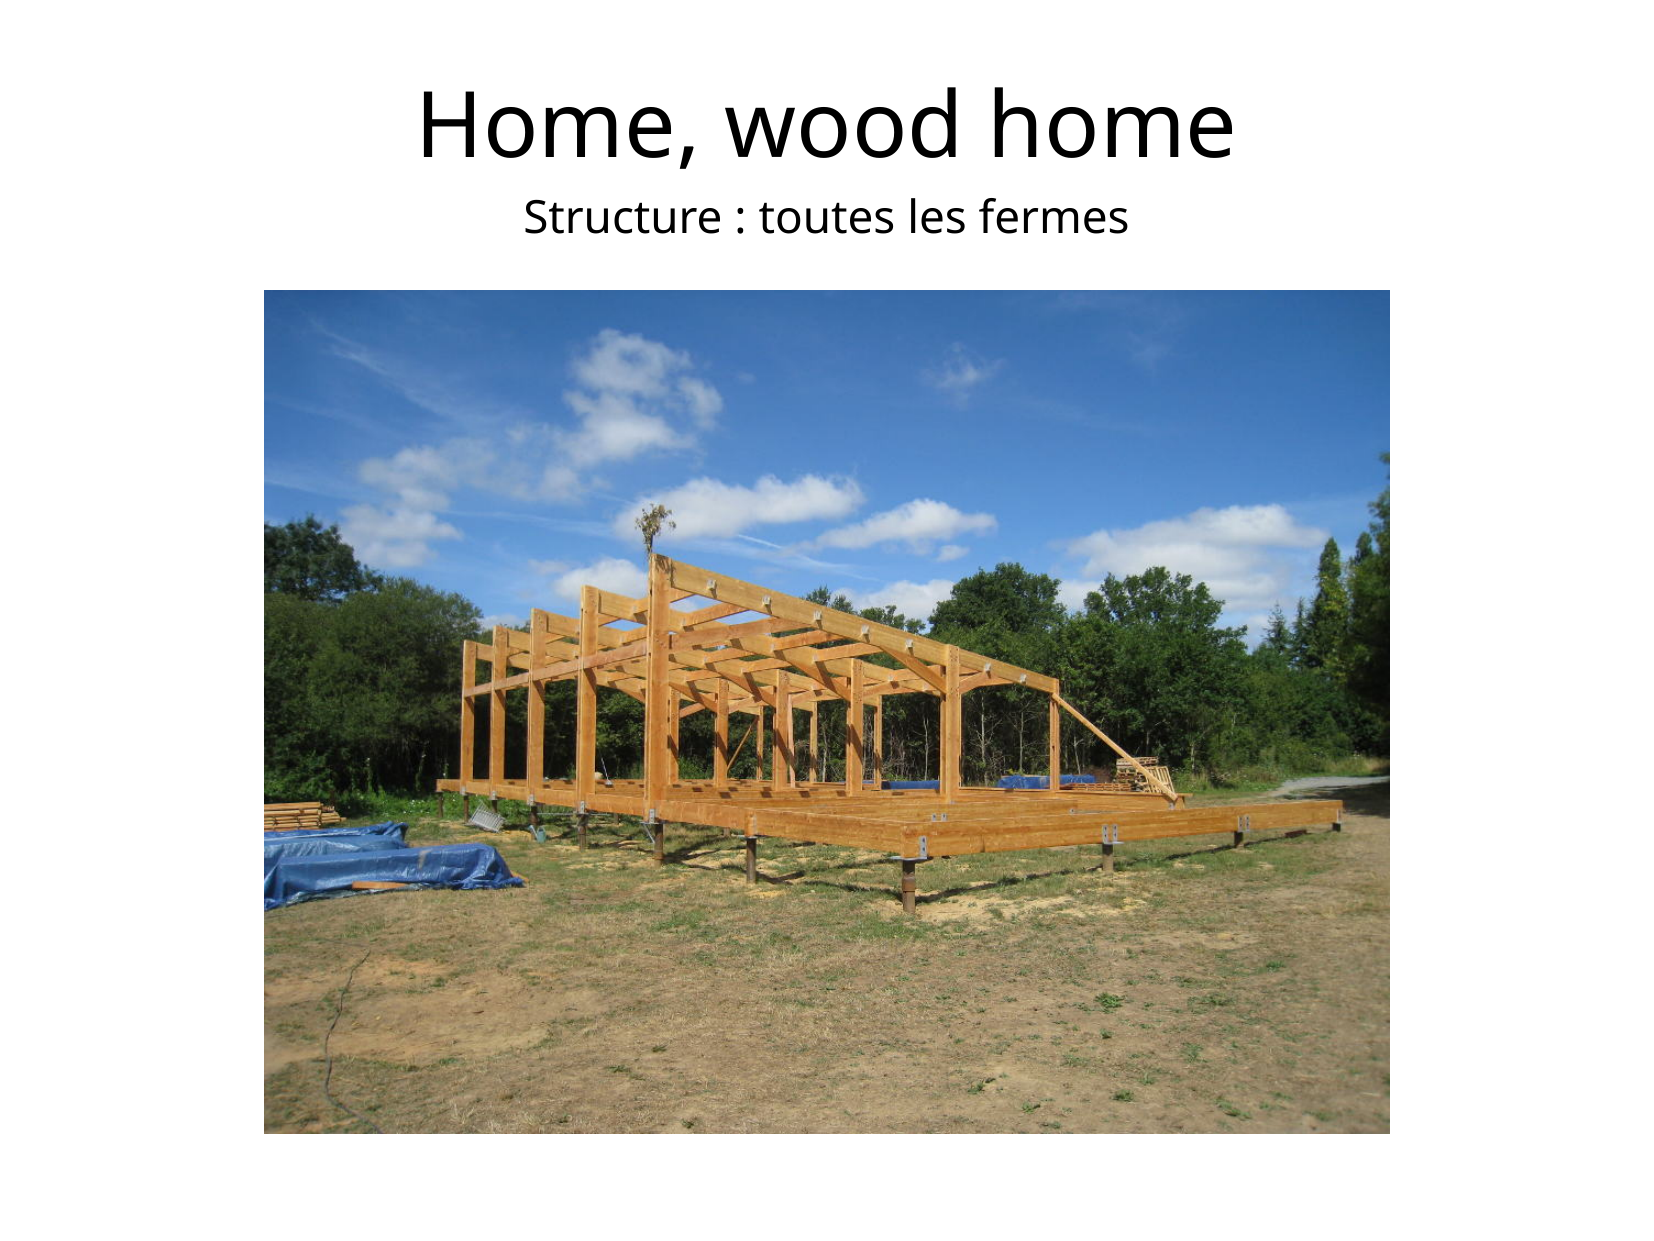

# Home, wood home Structure : toutes les fermes